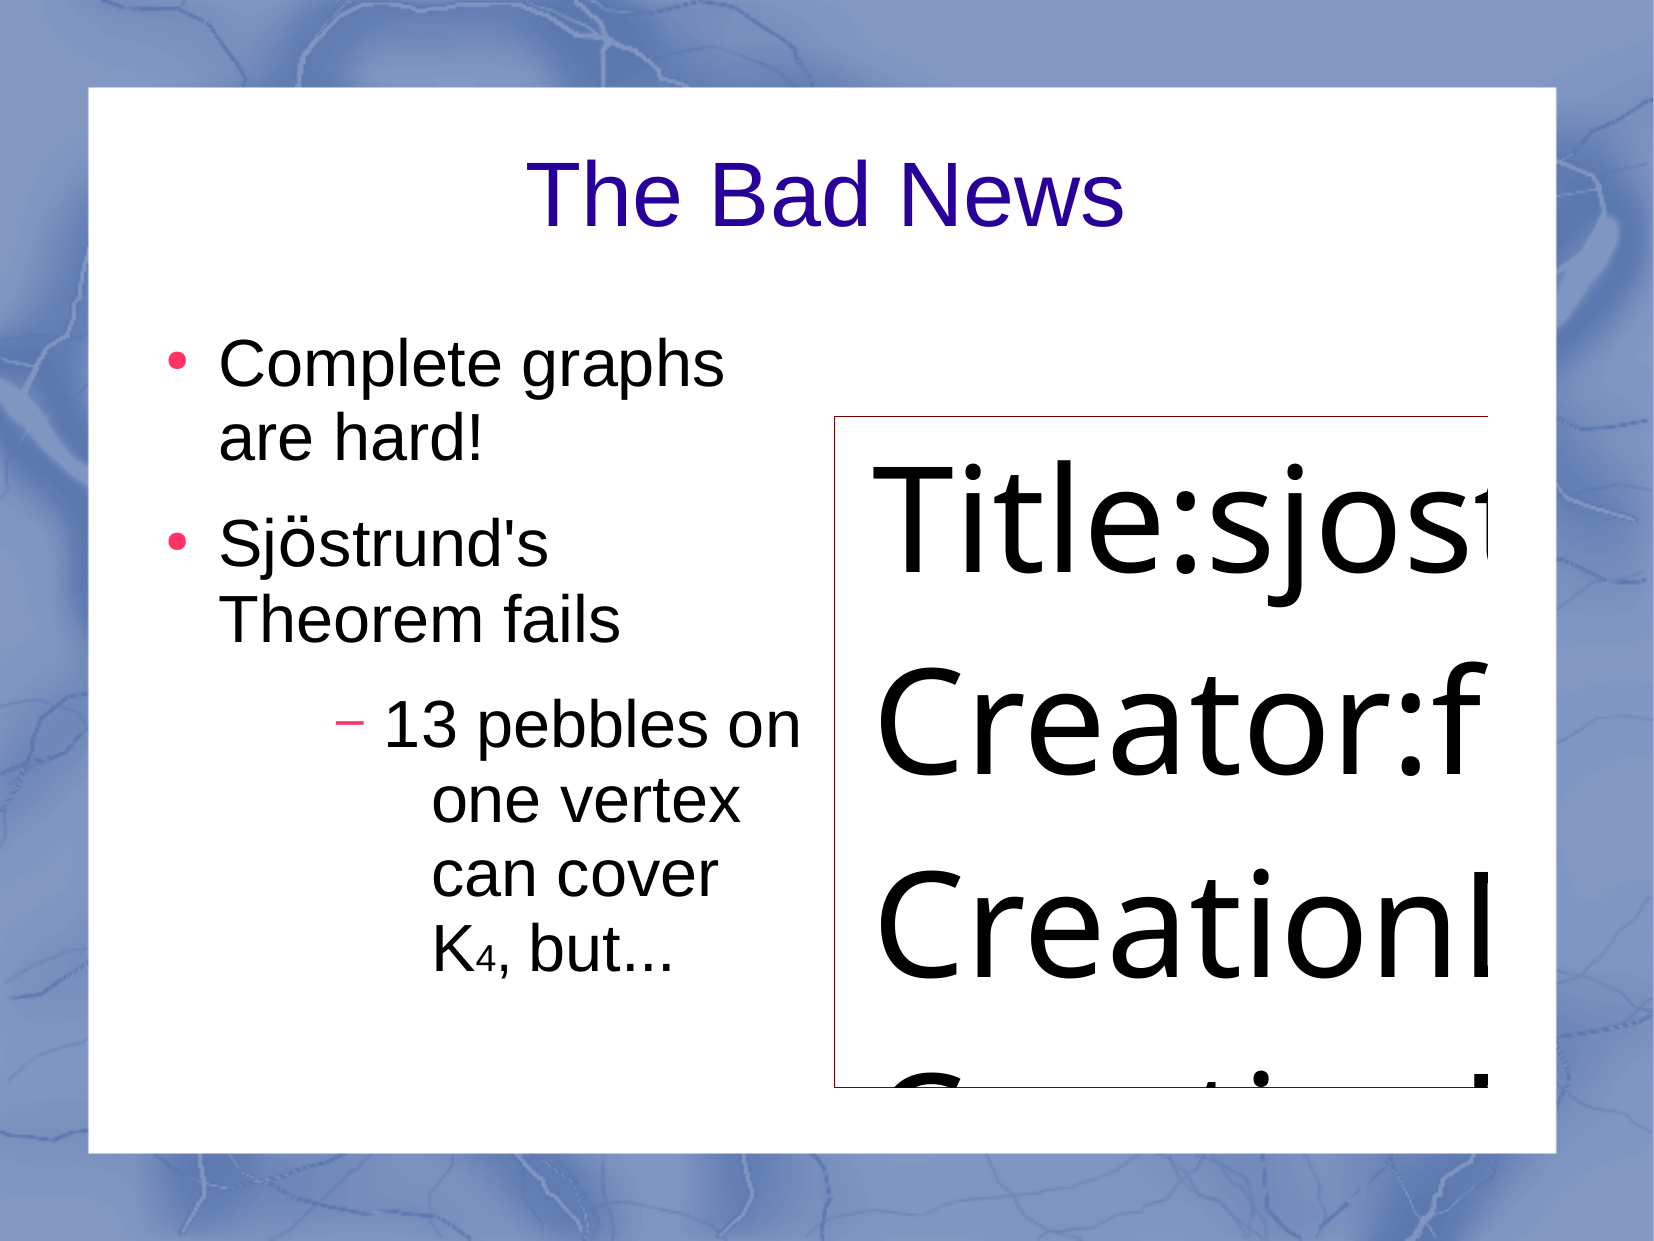

# The Bad News
Complete graphs are hard!
Sjöstrund's Theorem fails
13 pebbles on one vertex can cover K4, but...